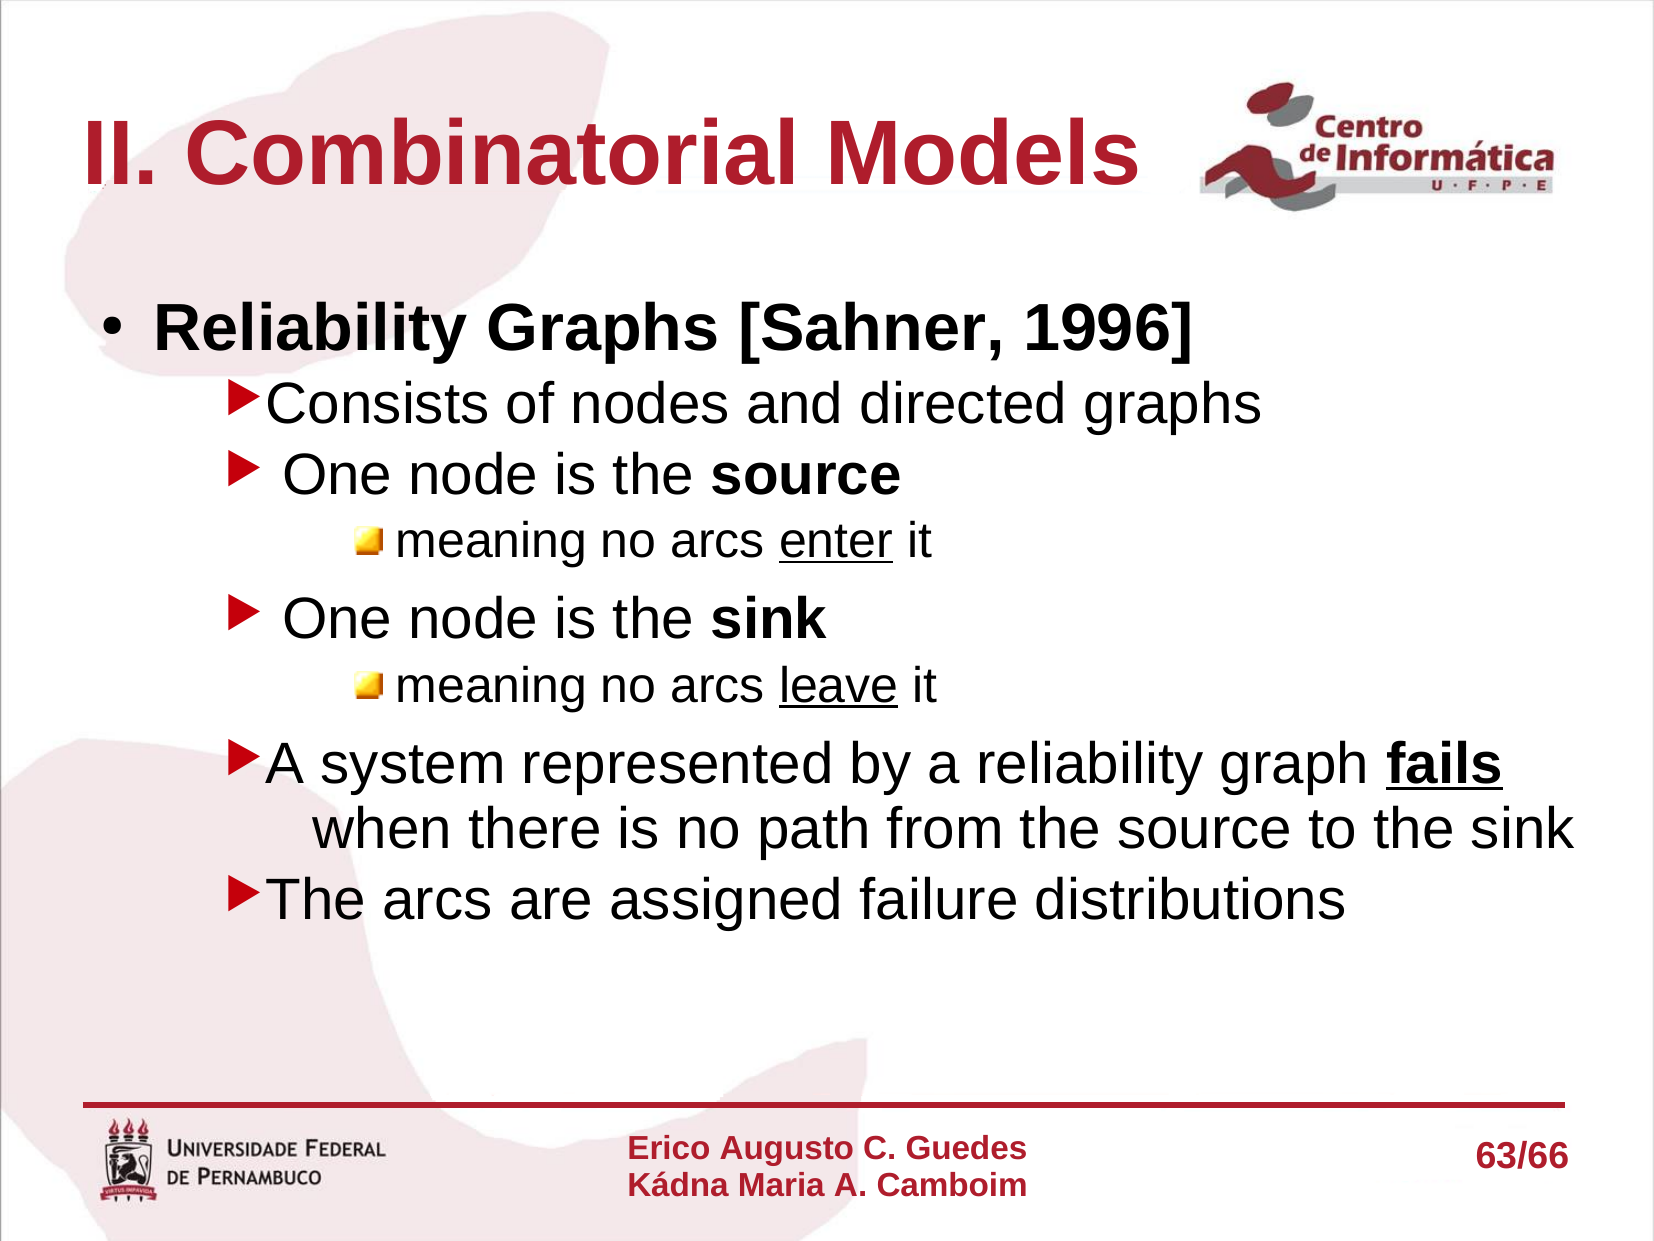

# II. Combinatorial Models
Reliability Graphs [Sahner, 1996]
Consists of nodes and directed graphs
 One node is the source
meaning no arcs enter it
 One node is the sink
meaning no arcs leave it
A system represented by a reliability graph fails when there is no path from the source to the sink
The arcs are assigned failure distributions